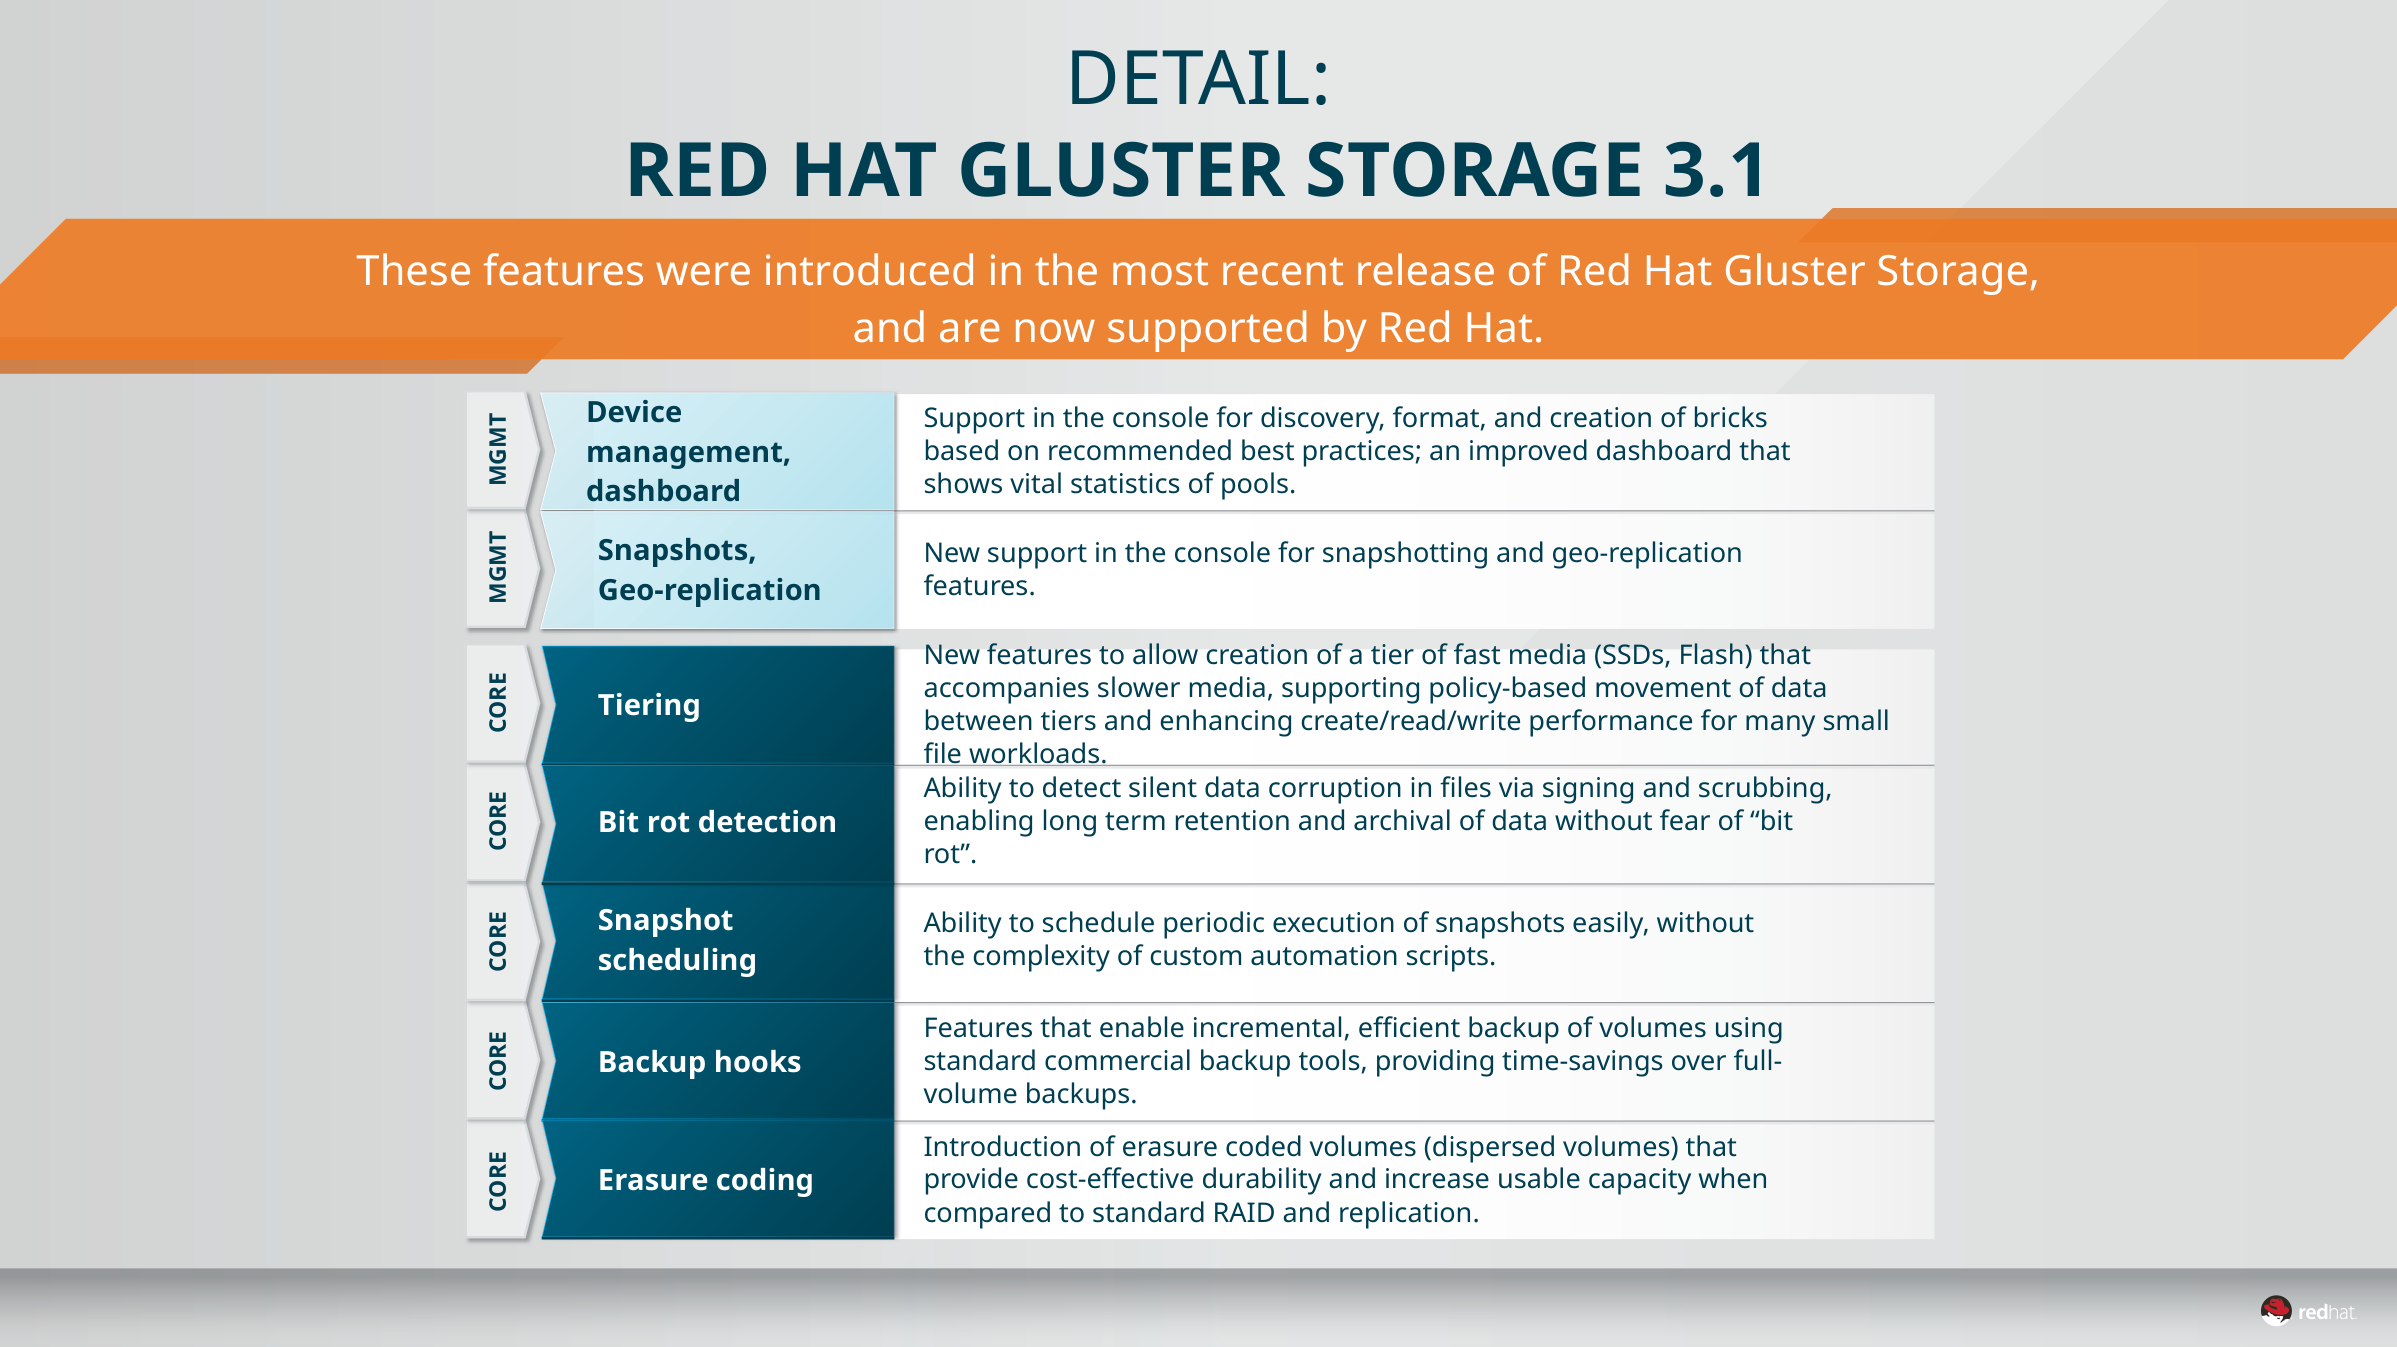

DETAIL:
RED HAT GLUSTER STORAGE 3.1
These features were introduced in the most recent release of Red Hat Gluster Storage, and are now supported by Red Hat.
Device management, dashboard
Support in the console for discovery, format, and creation of bricks based on recommended best practices; an improved dashboard that shows vital statistics of pools.
MGMT
Snapshots,
Geo-replication
New support in the console for snapshotting and geo-replication features.
MGMT
New features to allow creation of a tier of fast media (SSDs, Flash) that accompanies slower media, supporting policy-based movement of data between tiers and enhancing create/read/write performance for many small file workloads.
Tiering
CORE
Ability to detect silent data corruption in files via signing and scrubbing, enabling long term retention and archival of data without fear of “bit rot”.
Bit rot detection
CORE
Snapshot scheduling
Ability to schedule periodic execution of snapshots easily, without the complexity of custom automation scripts.
CORE
Features that enable incremental, efficient backup of volumes using standard commercial backup tools, providing time-savings over full-volume backups.
Backup hooks
CORE
Erasure coding
Introduction of erasure coded volumes (dispersed volumes) that provide cost-effective durability and increase usable capacity when compared to standard RAID and replication.
CORE